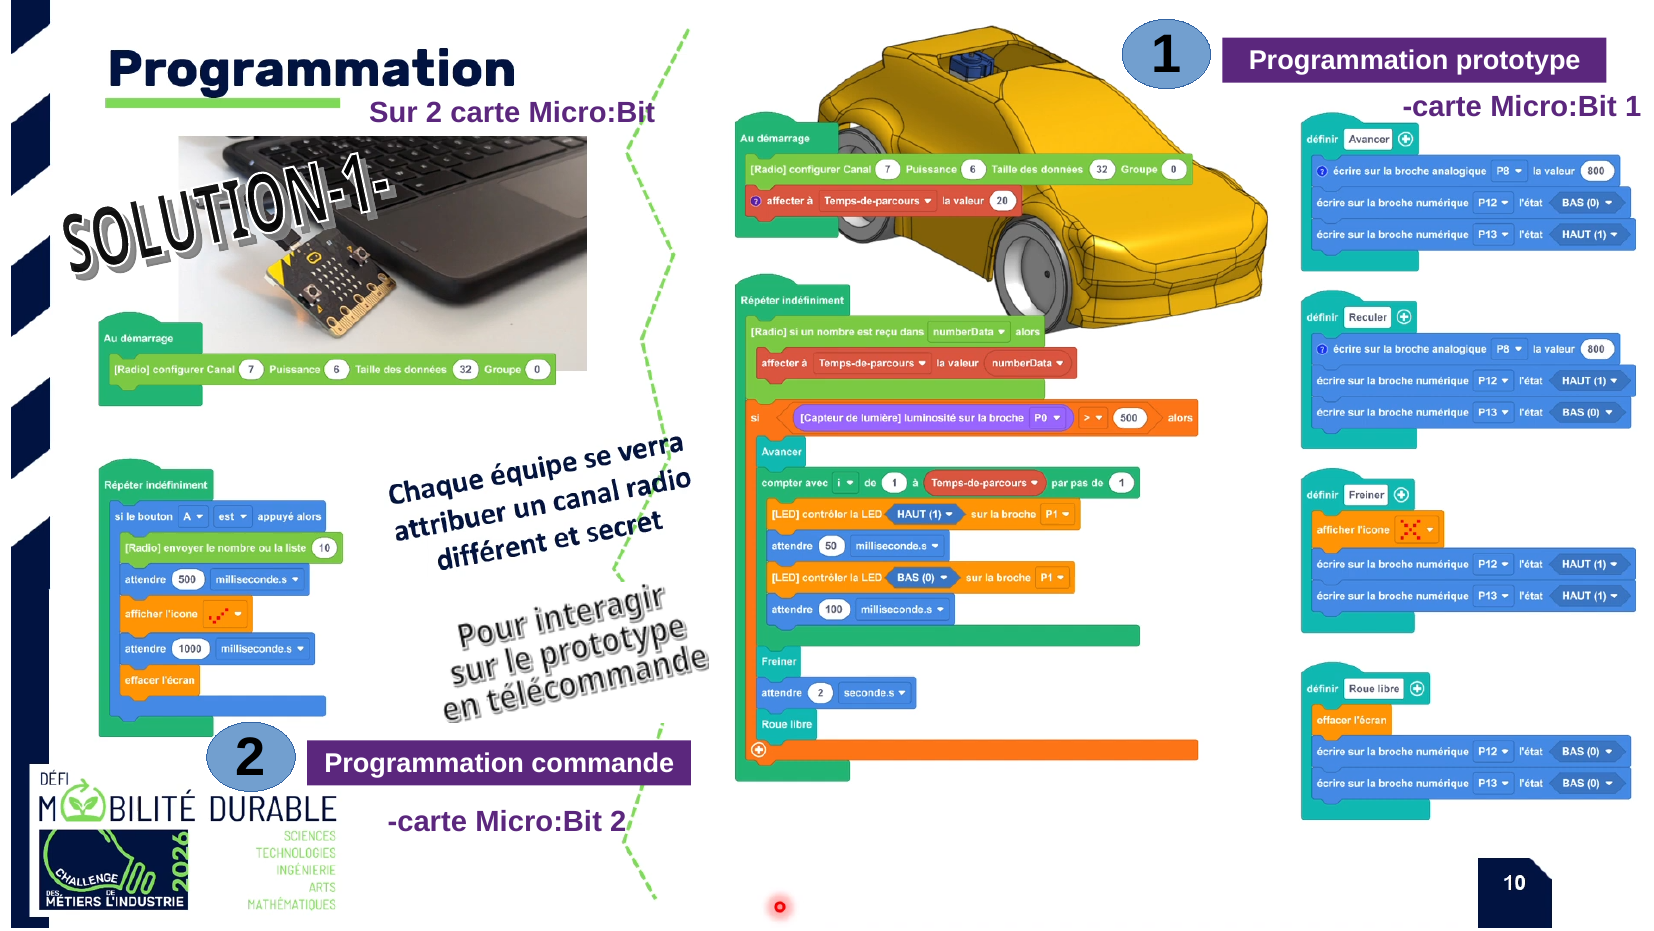

1
Programmation prototype
-carte Micro:Bit 1
Sur 2 carte Micro:Bit
SOLUTION-1-
2
Programmation commande
-carte Micro:Bit 2